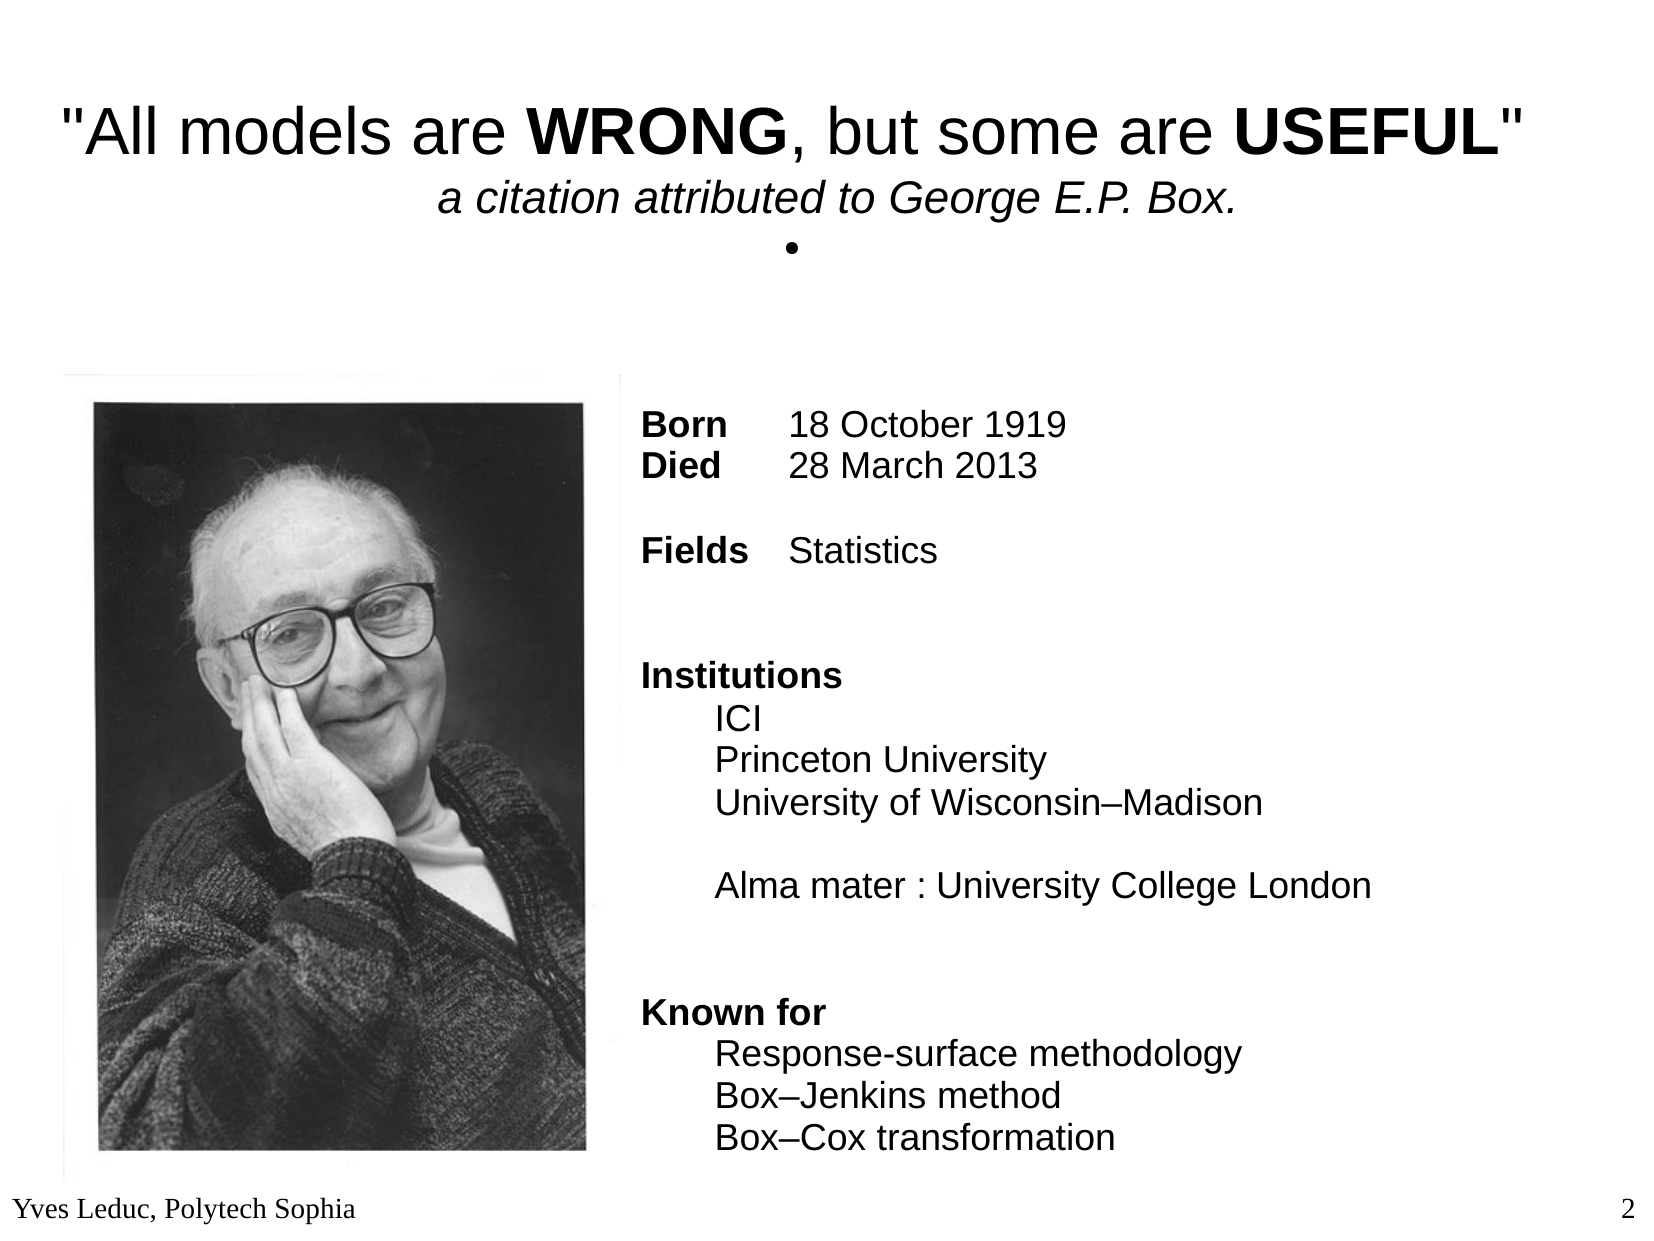

"All models are WRONG, but some are USEFUL"
a citation attributed to George E.P. Box.
Born	18 October 1919
Died	28 March 2013
Fields	Statistics
Institutions
	ICI
	Princeton University
	University of Wisconsin–Madison
	Alma mater :	University College London
Known for
	Response-surface methodology
	Box–Jenkins method
	Box–Cox transformation
Yves Leduc, Polytech Sophia
2